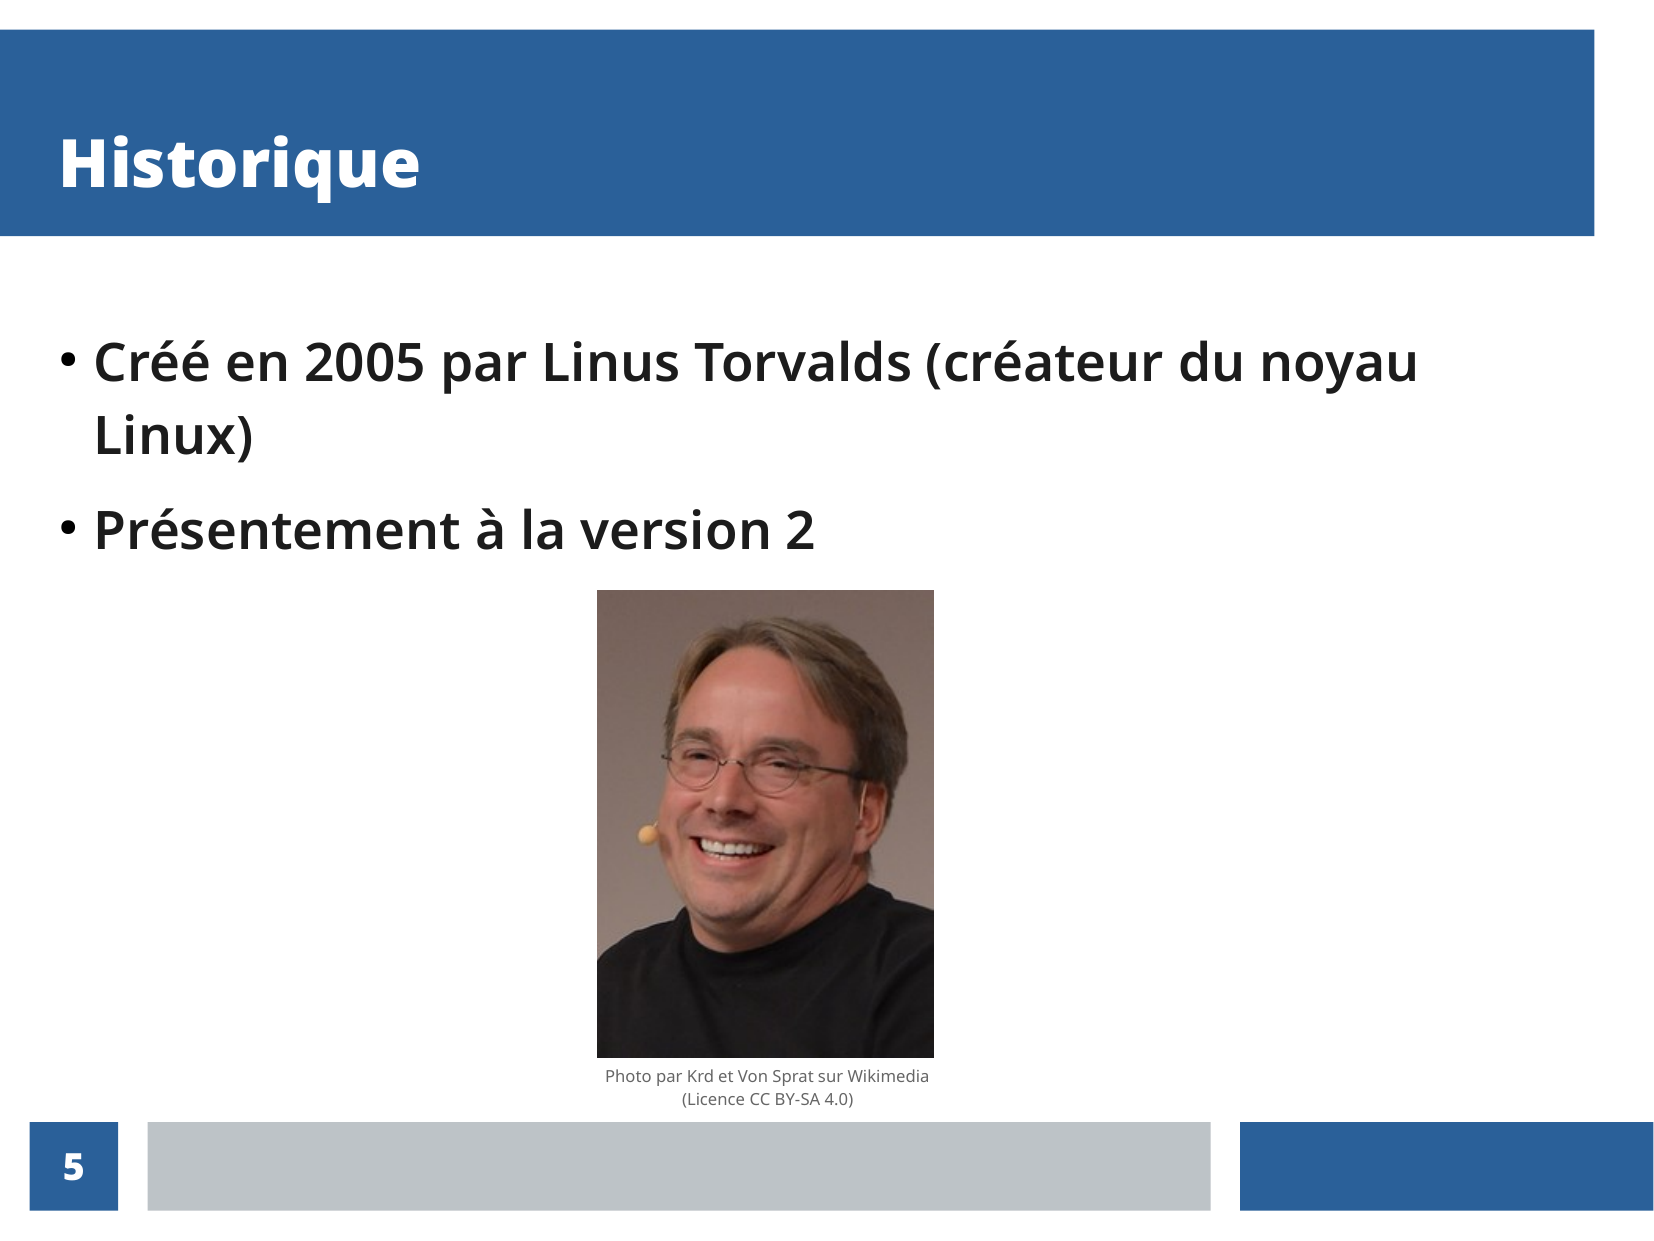

# Historique
Créé en 2005 par Linus Torvalds (créateur du noyau Linux)
Présentement à la version 2
Photo par Krd et Von Sprat sur Wikimedia (Licence CC BY-SA 4.0)
5